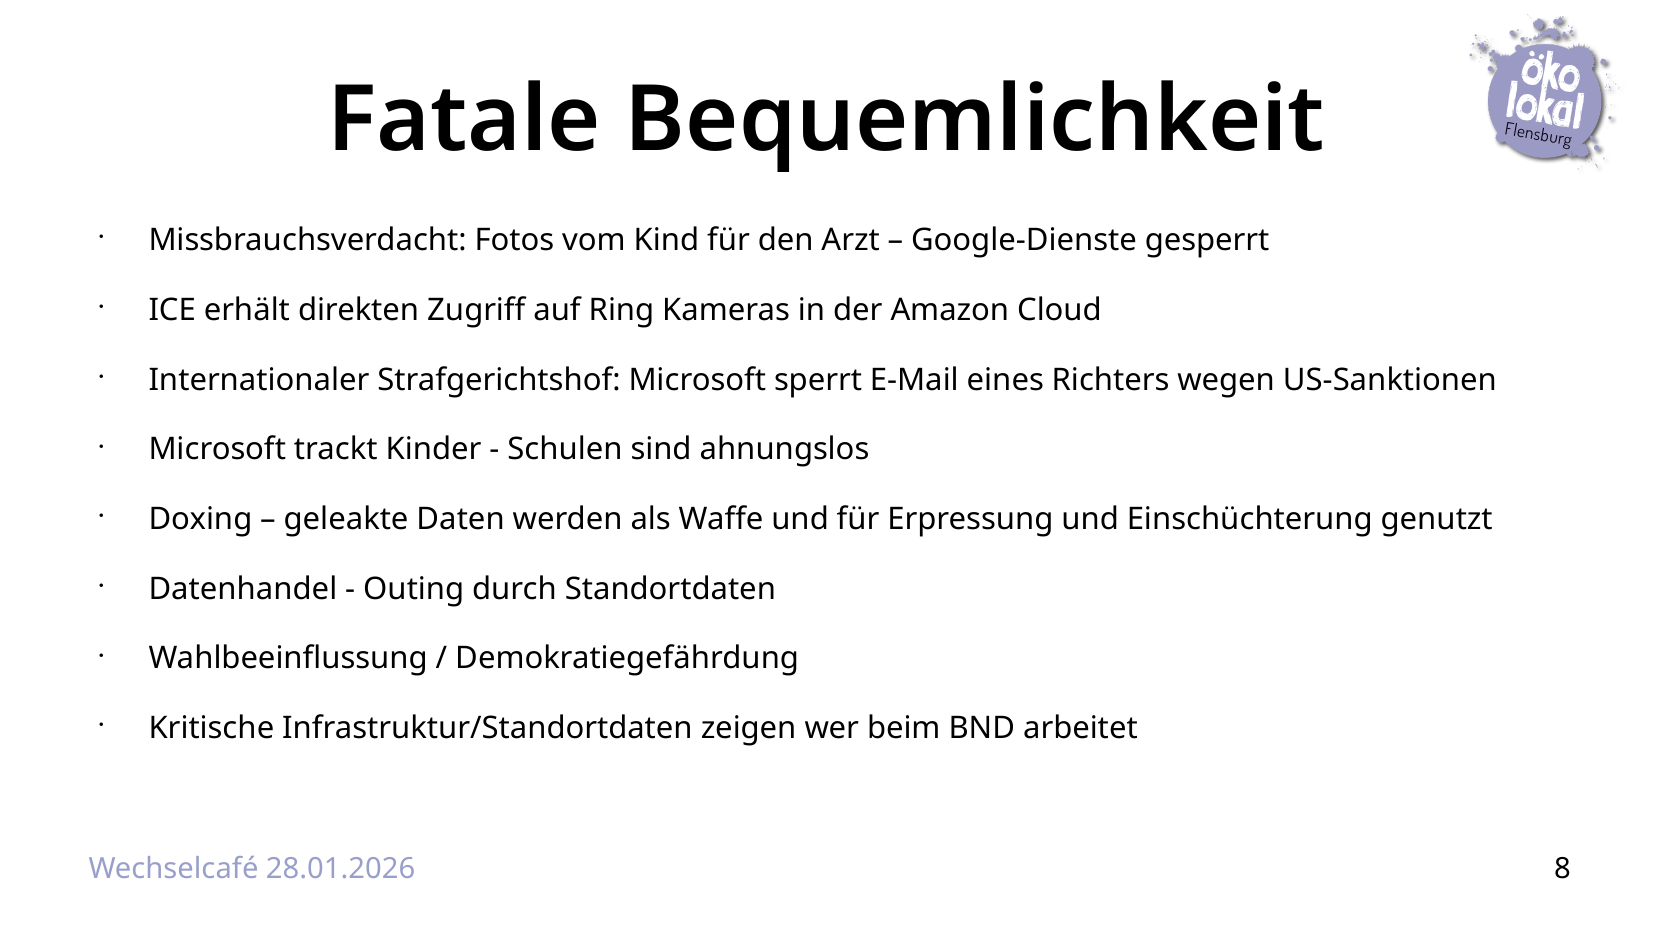

# Fatale Bequemlichkeit
Missbrauchsverdacht: Fotos vom Kind für den Arzt – Google-Dienste gesperrt
ICE erhält direkten Zugriff auf Ring Kameras in der Amazon Cloud
Internationaler Strafgerichtshof: Microsoft sperrt E-Mail eines Richters wegen US-Sanktionen
Microsoft trackt Kinder - Schulen sind ahnungslos
Doxing – geleakte Daten werden als Waffe und für Erpressung und Einschüchterung genutzt
Datenhandel - Outing durch Standortdaten
Wahlbeeinflussung / Demokratiegefährdung
Kritische Infrastruktur/Standortdaten zeigen wer beim BND arbeitet